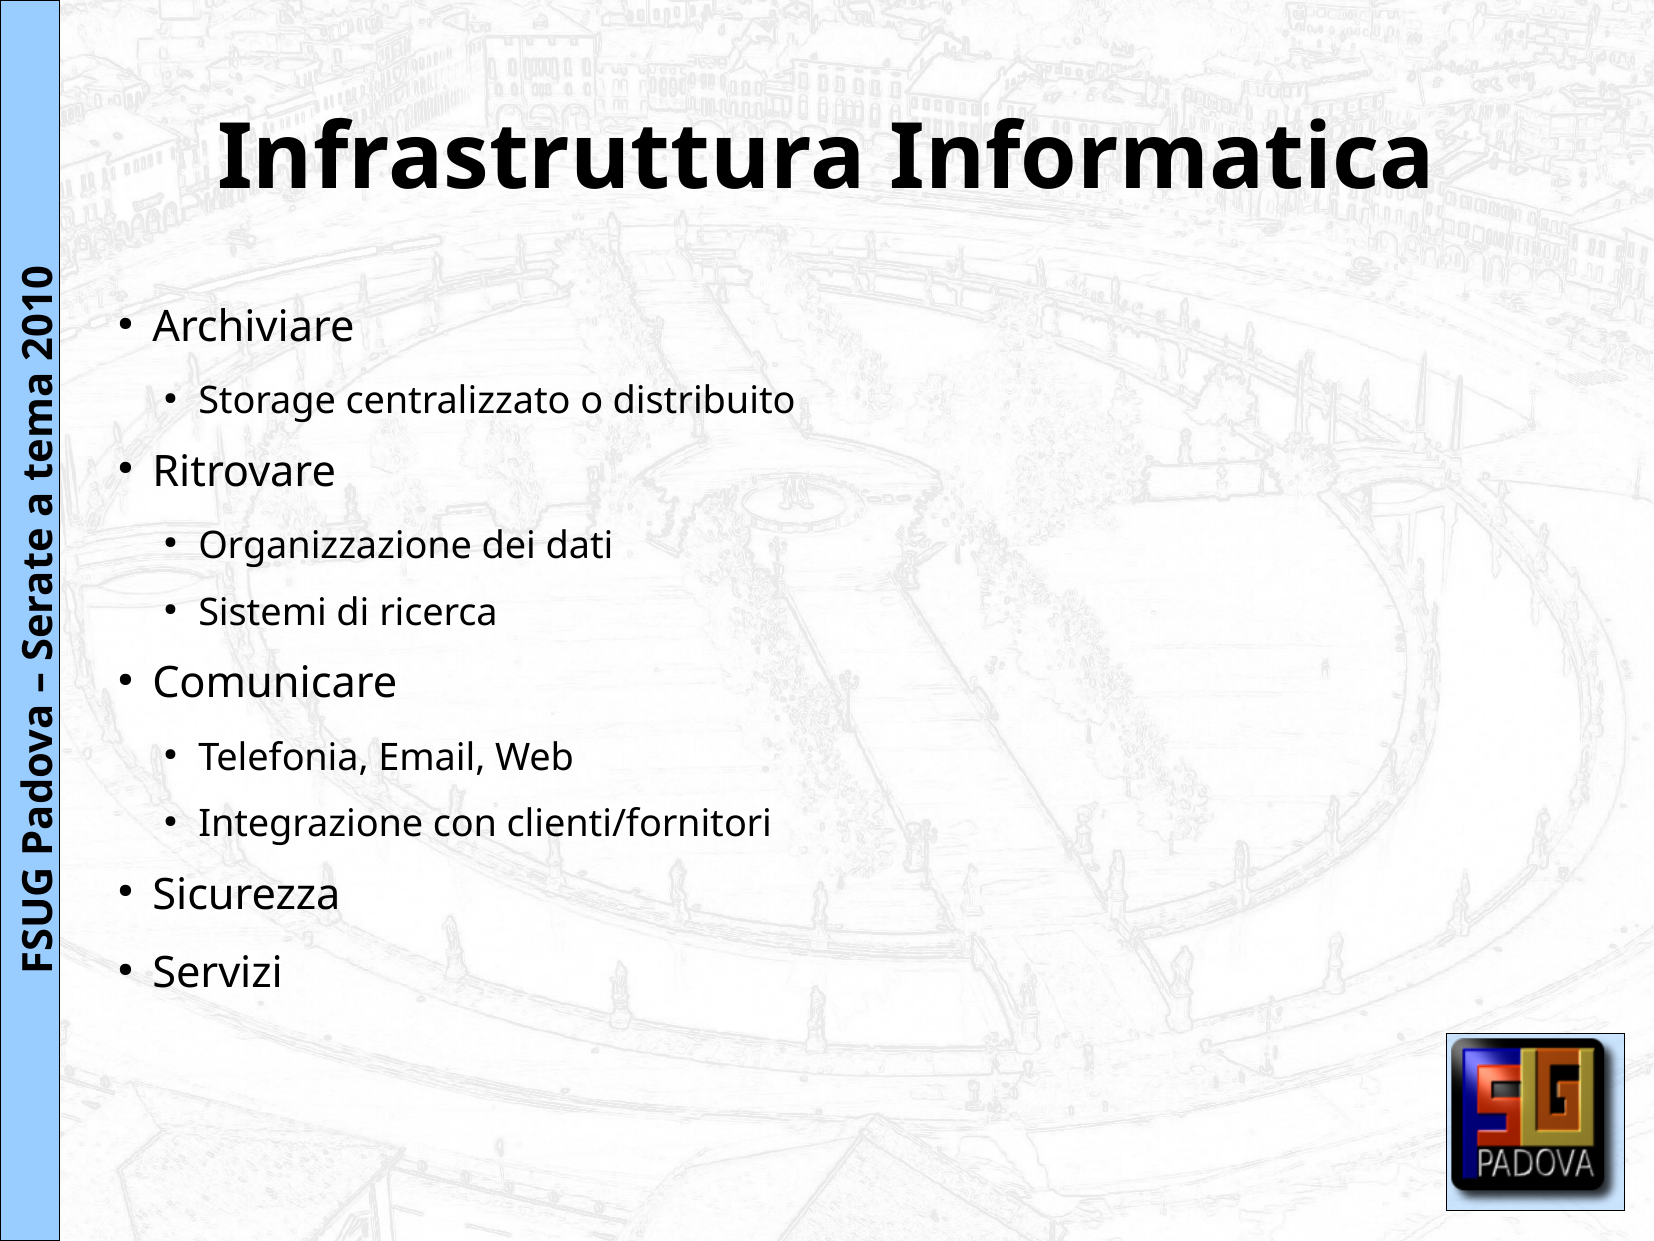

# Infrastruttura Informatica
Archiviare
Storage centralizzato o distribuito
Ritrovare
Organizzazione dei dati
Sistemi di ricerca
Comunicare
Telefonia, Email, Web
Integrazione con clienti/fornitori
Sicurezza
Servizi
FSUG Padova – Serate a tema 2010
FSUG Padova – Serate a tema 2010